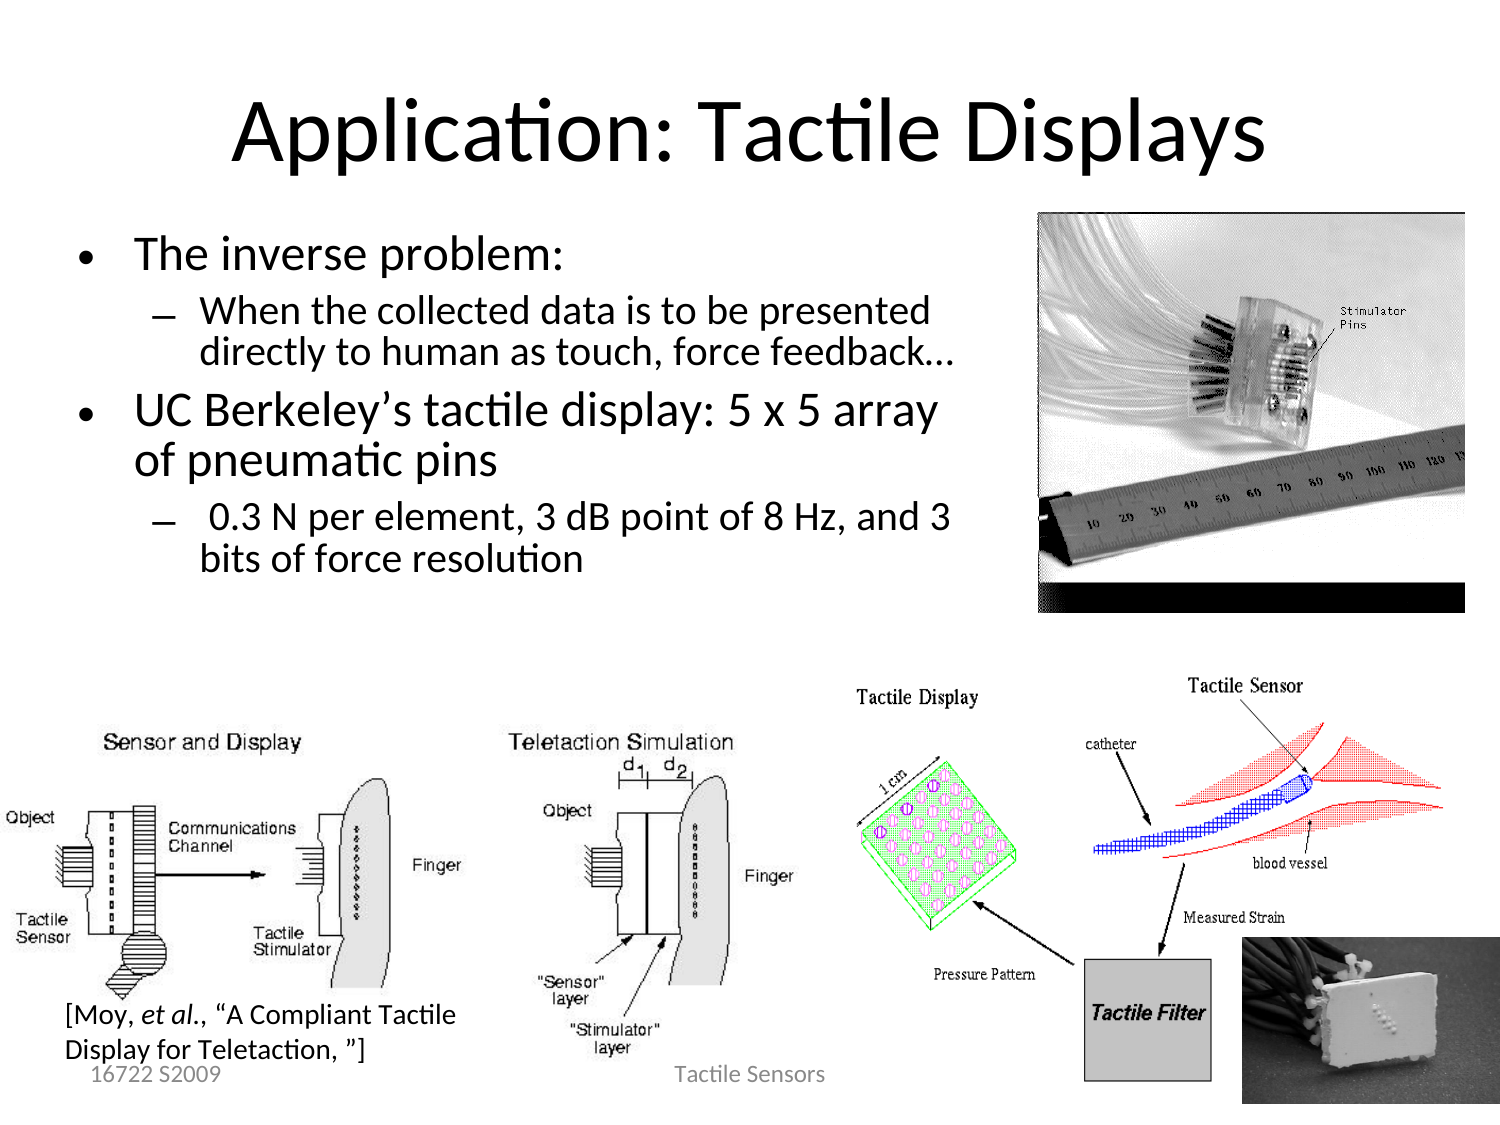

# Application: Tactile Displays
The inverse problem:
When the collected data is to be presented directly to human as touch, force feedback…
UC Berkeley’s tactile display: 5 x 5 array of pneumatic pins
 0.3 N per element, 3 dB point of 8 Hz, and 3 bits of force resolution
[Moy, et al., “A Compliant Tactile Display for Teletaction, ”]
16722 S2009
Tactile Sensors